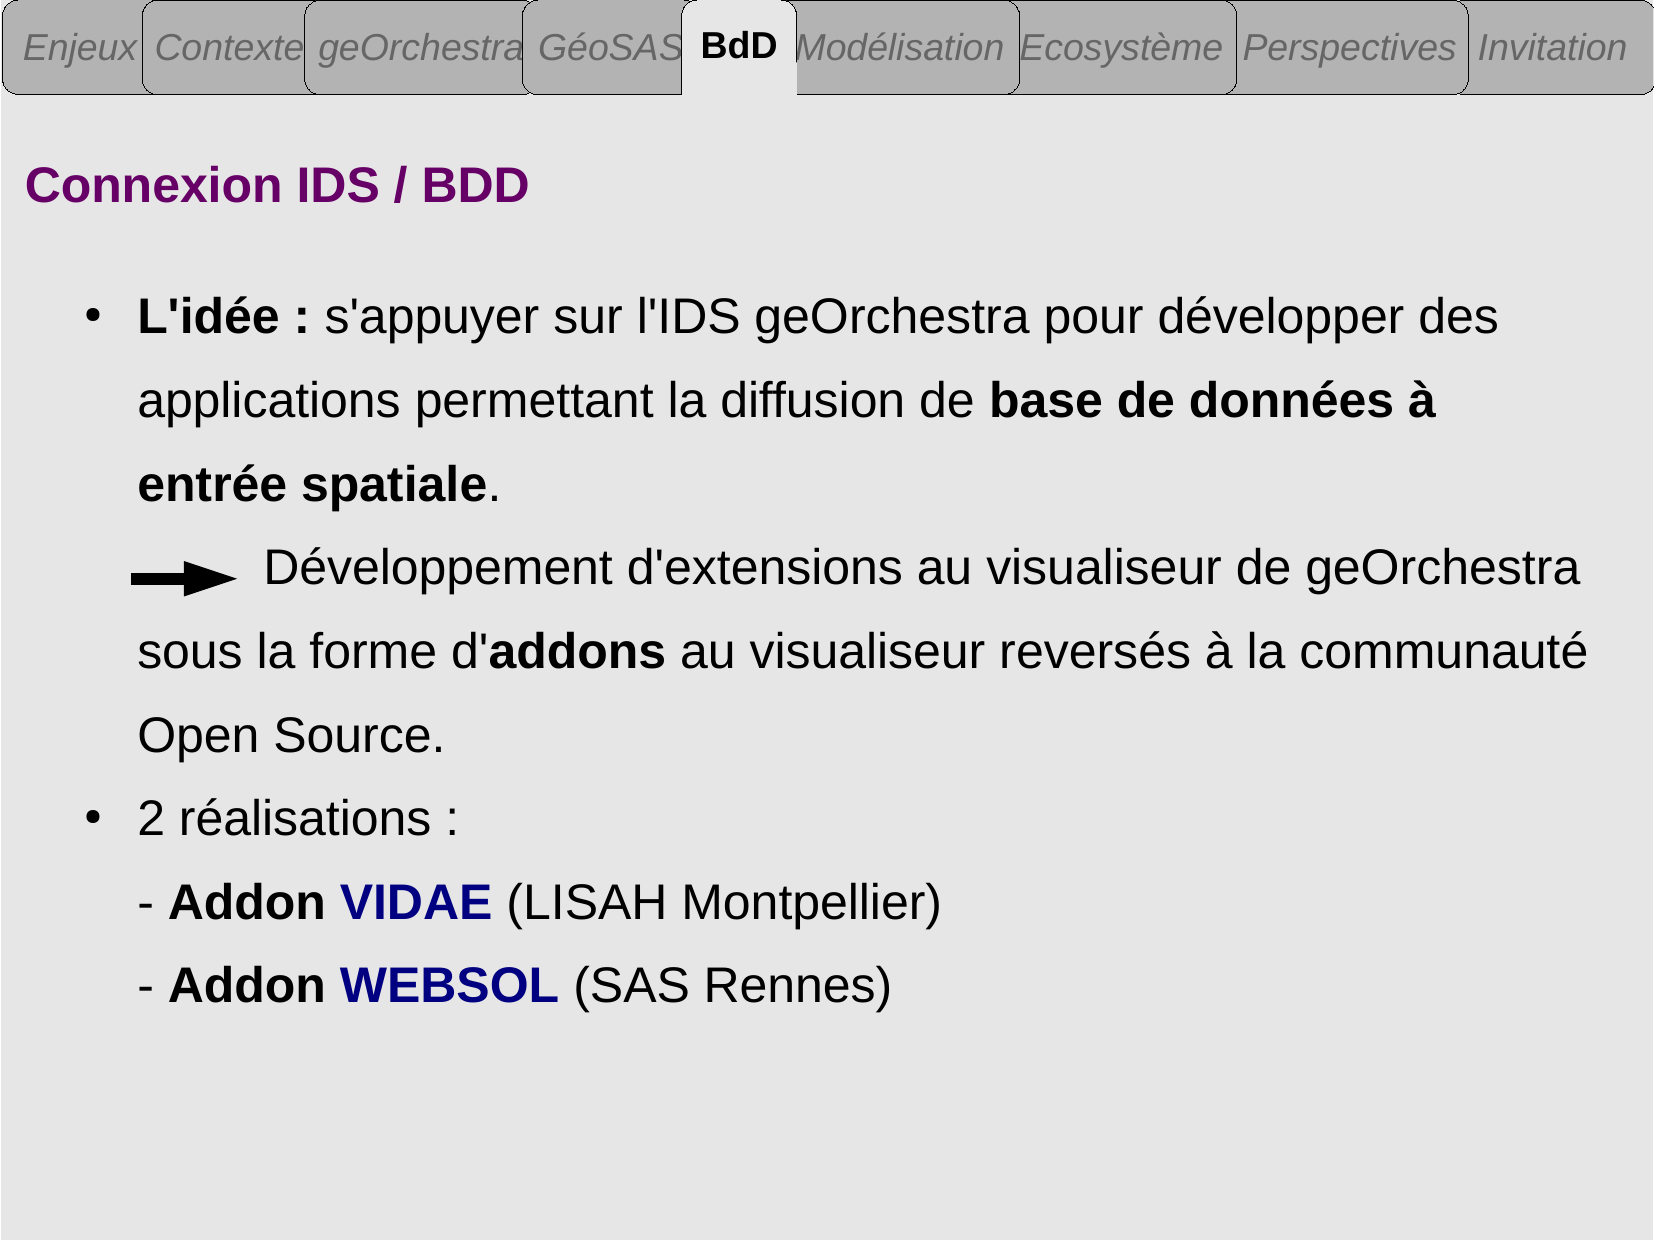

Enjeux
Contexte
geOrchestra
GéoSAS
BdD
 Modélisation
 Ecosystème
 Perspectives
Invitation
# Connexion IDS / BDD
L'idée : s'appuyer sur l'IDS geOrchestra pour développer des applications permettant la diffusion de base de données à entrée spatiale.
 Développement d'extensions au visualiseur de geOrchestra sous la forme d'addons au visualiseur reversés à la communauté Open Source.
2 réalisations :
- Addon VIDAE (LISAH Montpellier)
- Addon WEBSOL (SAS Rennes)